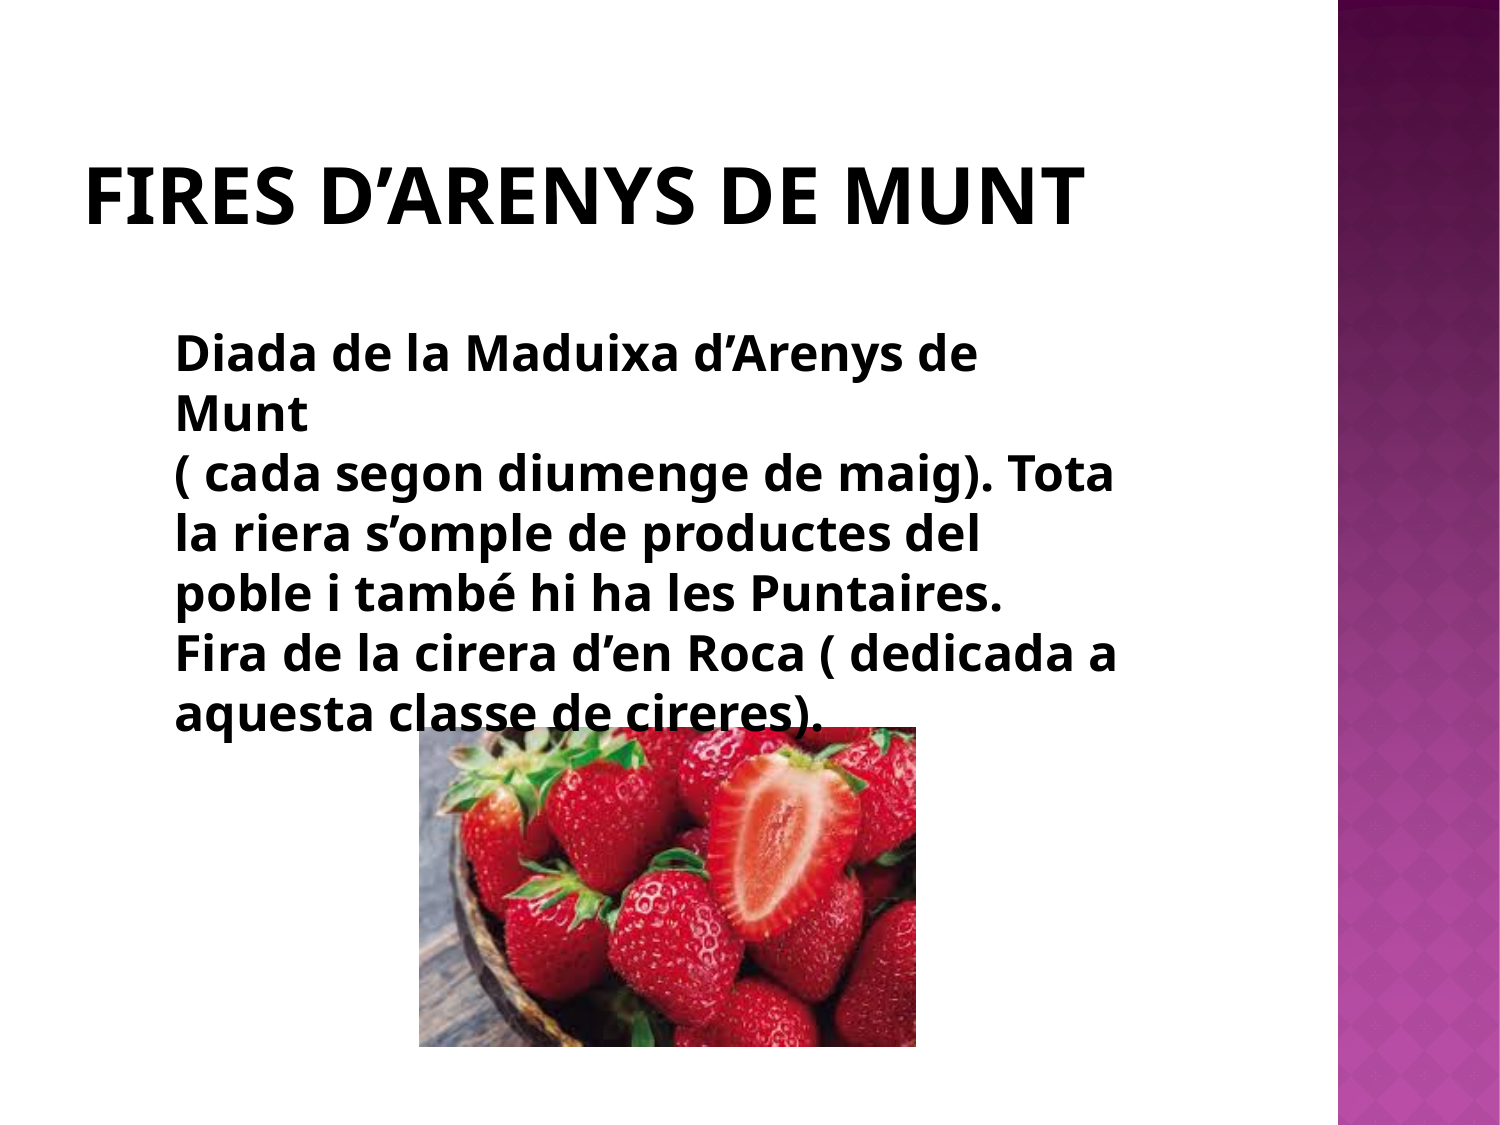

# FIRES D’ARENYS DE MUNT
Diada de la Maduixa d’Arenys de Munt
( cada segon diumenge de maig). Tota la riera s’omple de productes del poble i també hi ha les Puntaires.
Fira de la cirera d’en Roca ( dedicada a aquesta classe de cireres).